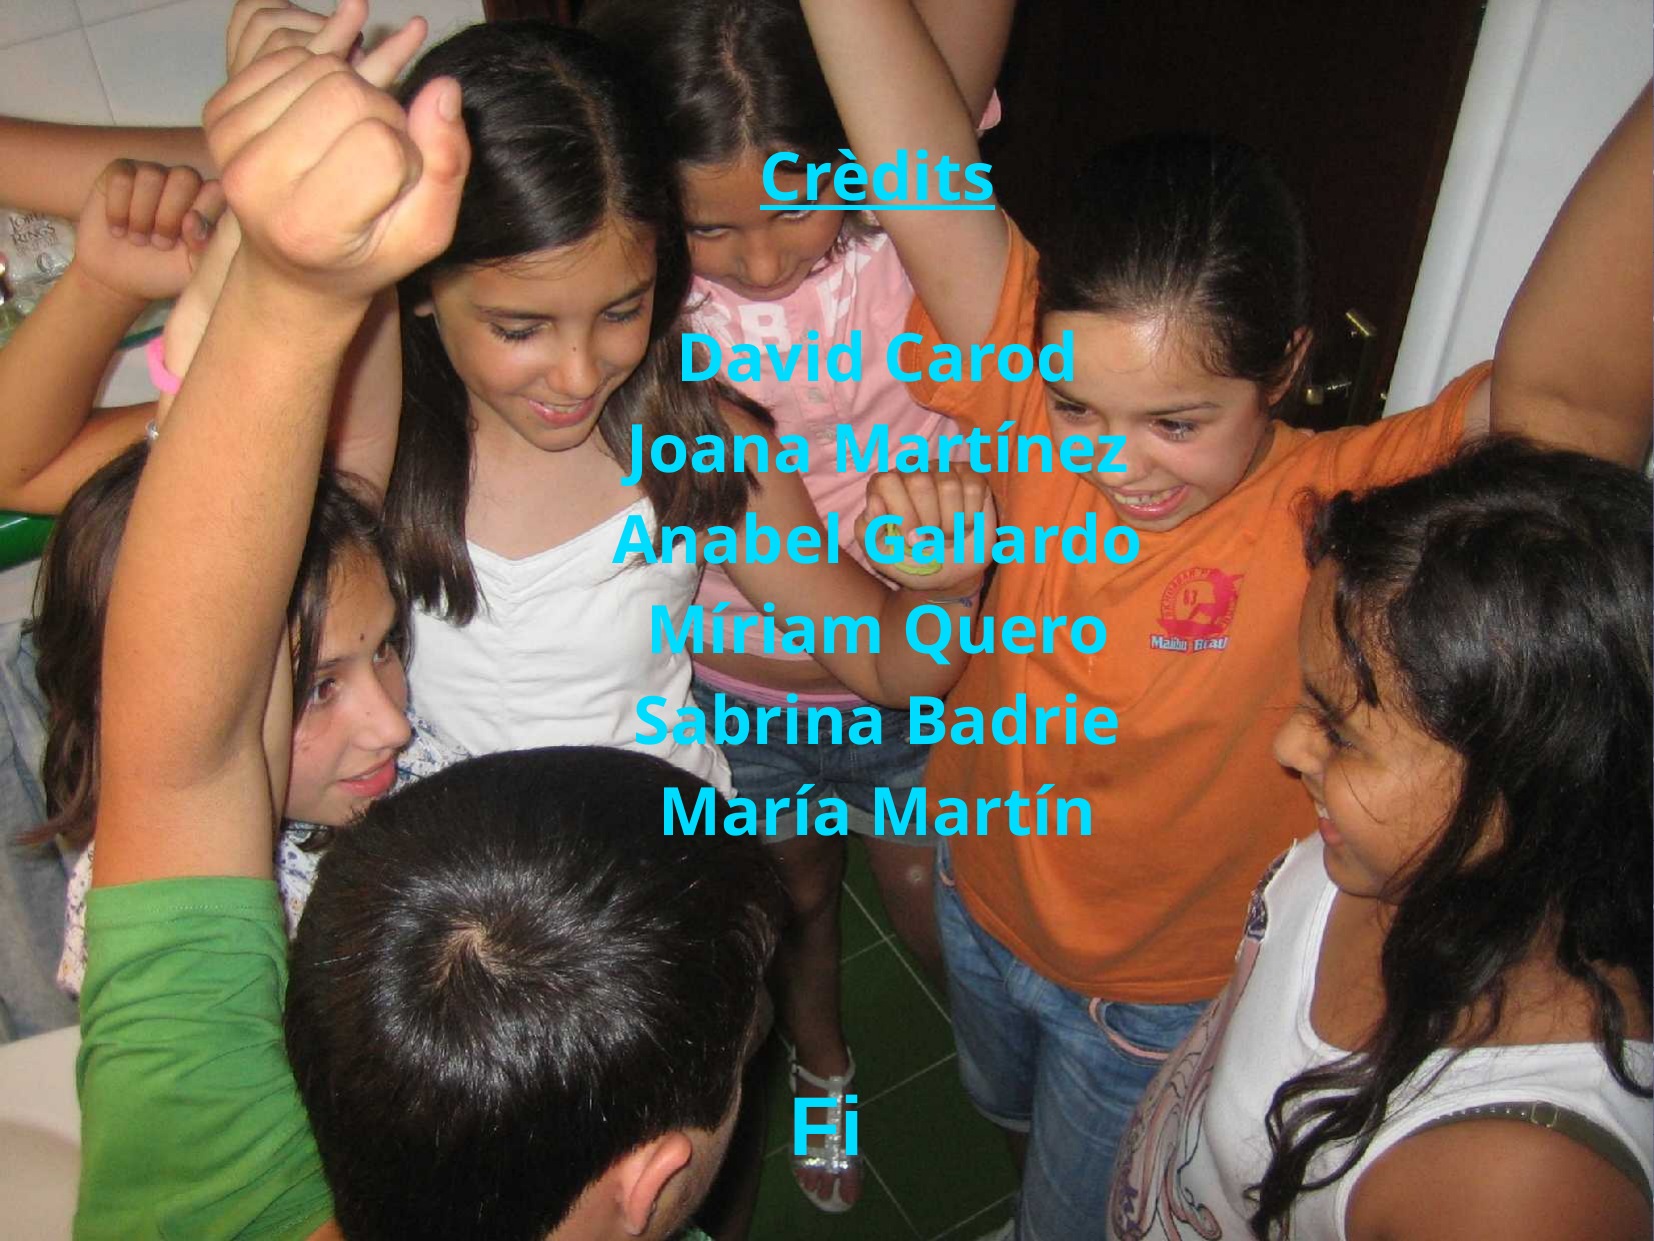

Crèdits
David Carod
Joana Martínez
Anabel Gallardo
Míriam Quero
Sabrina Badrie
María Martín
Fi